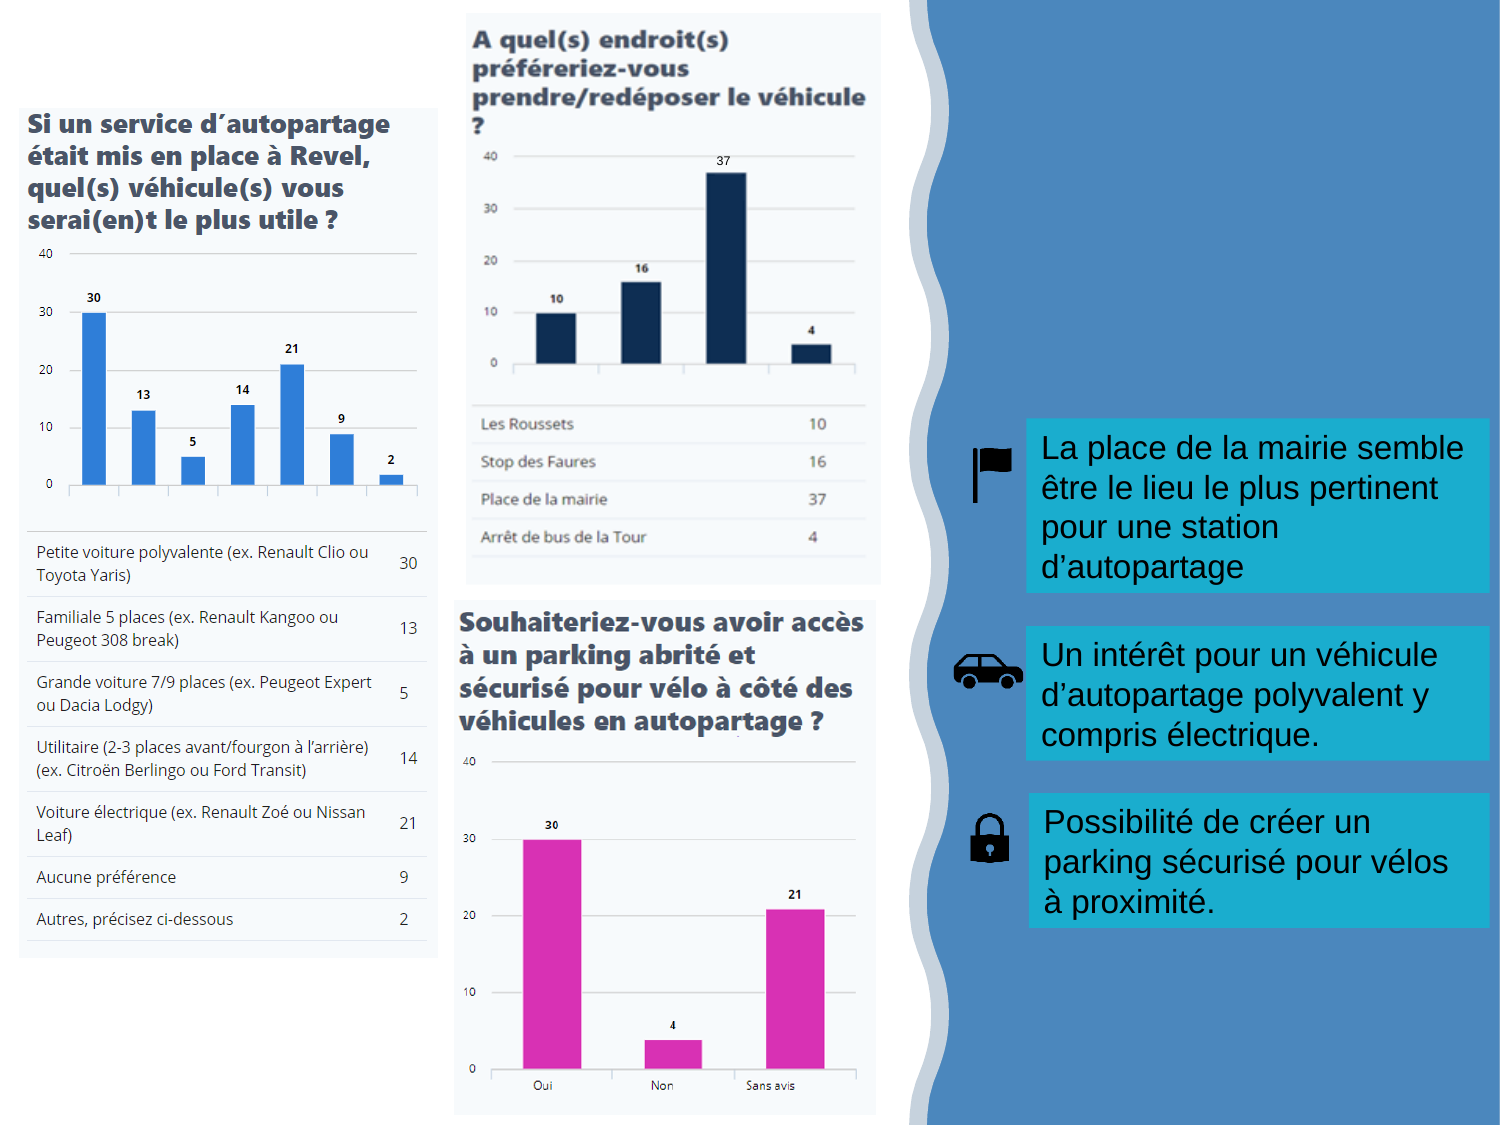

37
La place de la mairie semble être le lieu le plus pertinent pour une station d’autopartage
Un intérêt pour un véhicule d’autopartage polyvalent y compris électrique.
Possibilité de créer un parking sécurisé pour vélos à proximité.